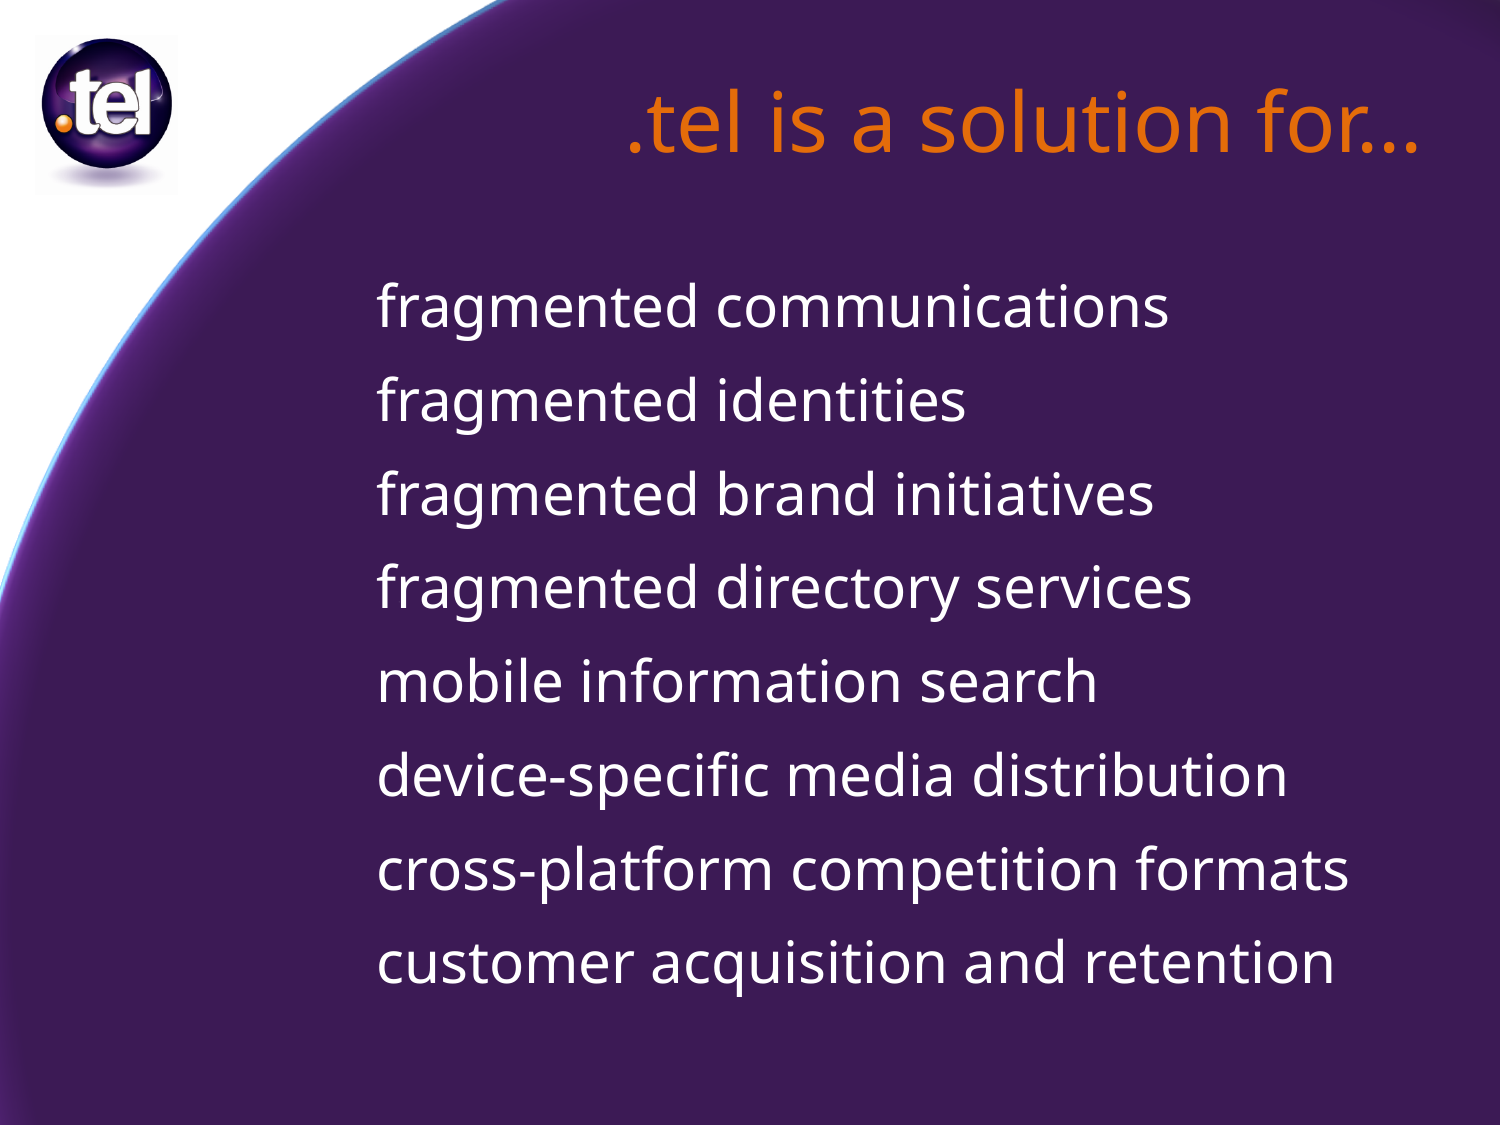

# .tel is a solution for...
 fragmented communications
 fragmented identities
 fragmented brand initiatives
 fragmented directory services
 mobile information search
 device-specific media distribution
 cross-platform competition formats
 customer acquisition and retention